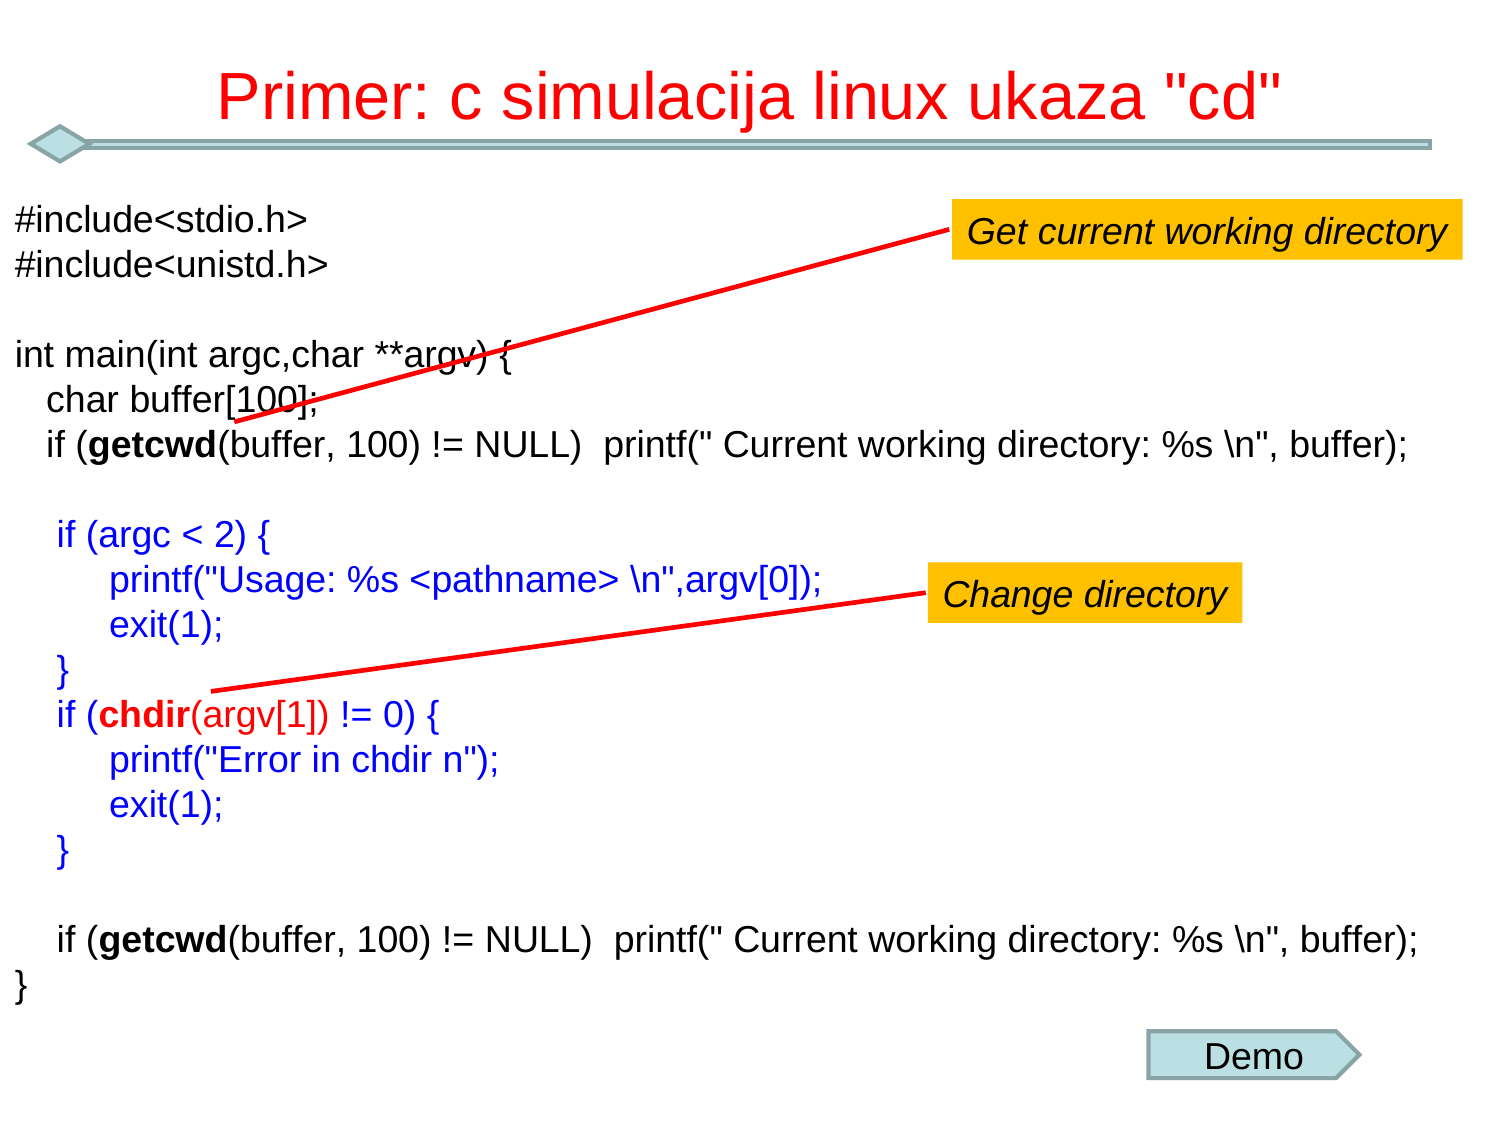

# Primer: c simulacija linux ukaza "cd"
#include<stdio.h>
#include<unistd.h>
int main(int argc,char **argv) {
 char buffer[100];
 if (getcwd(buffer, 100) != NULL) printf(" Current working directory: %s \n", buffer);
 if (argc < 2) {
 printf("Usage: %s <pathname> \n",argv[0]);
 exit(1);
 }
 if (chdir(argv[1]) != 0) {
 printf("Error in chdir n");
 exit(1);
 }
 if (getcwd(buffer, 100) != NULL) printf(" Current working directory: %s \n", buffer);
}
Get current working directory
Change directory
Demo